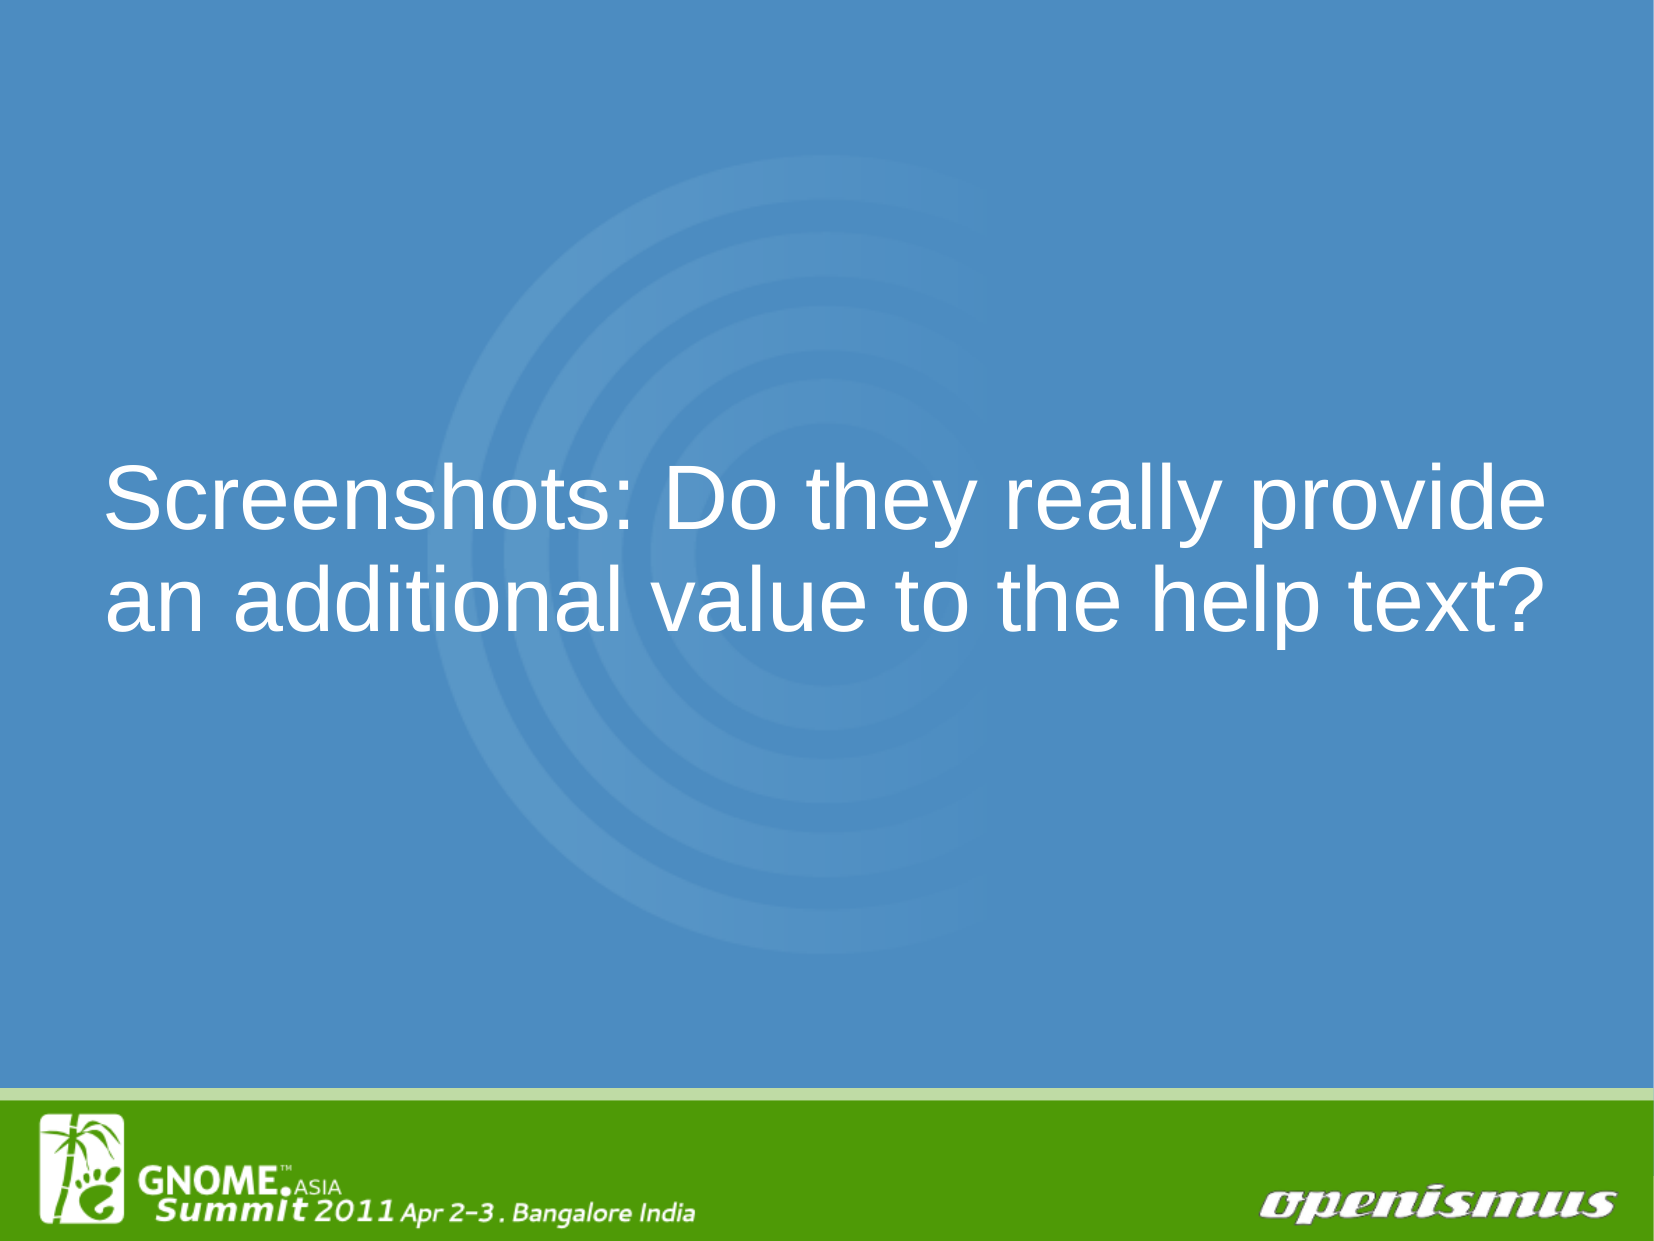

# Screenshots: Do they really provide an additional value to the help text?